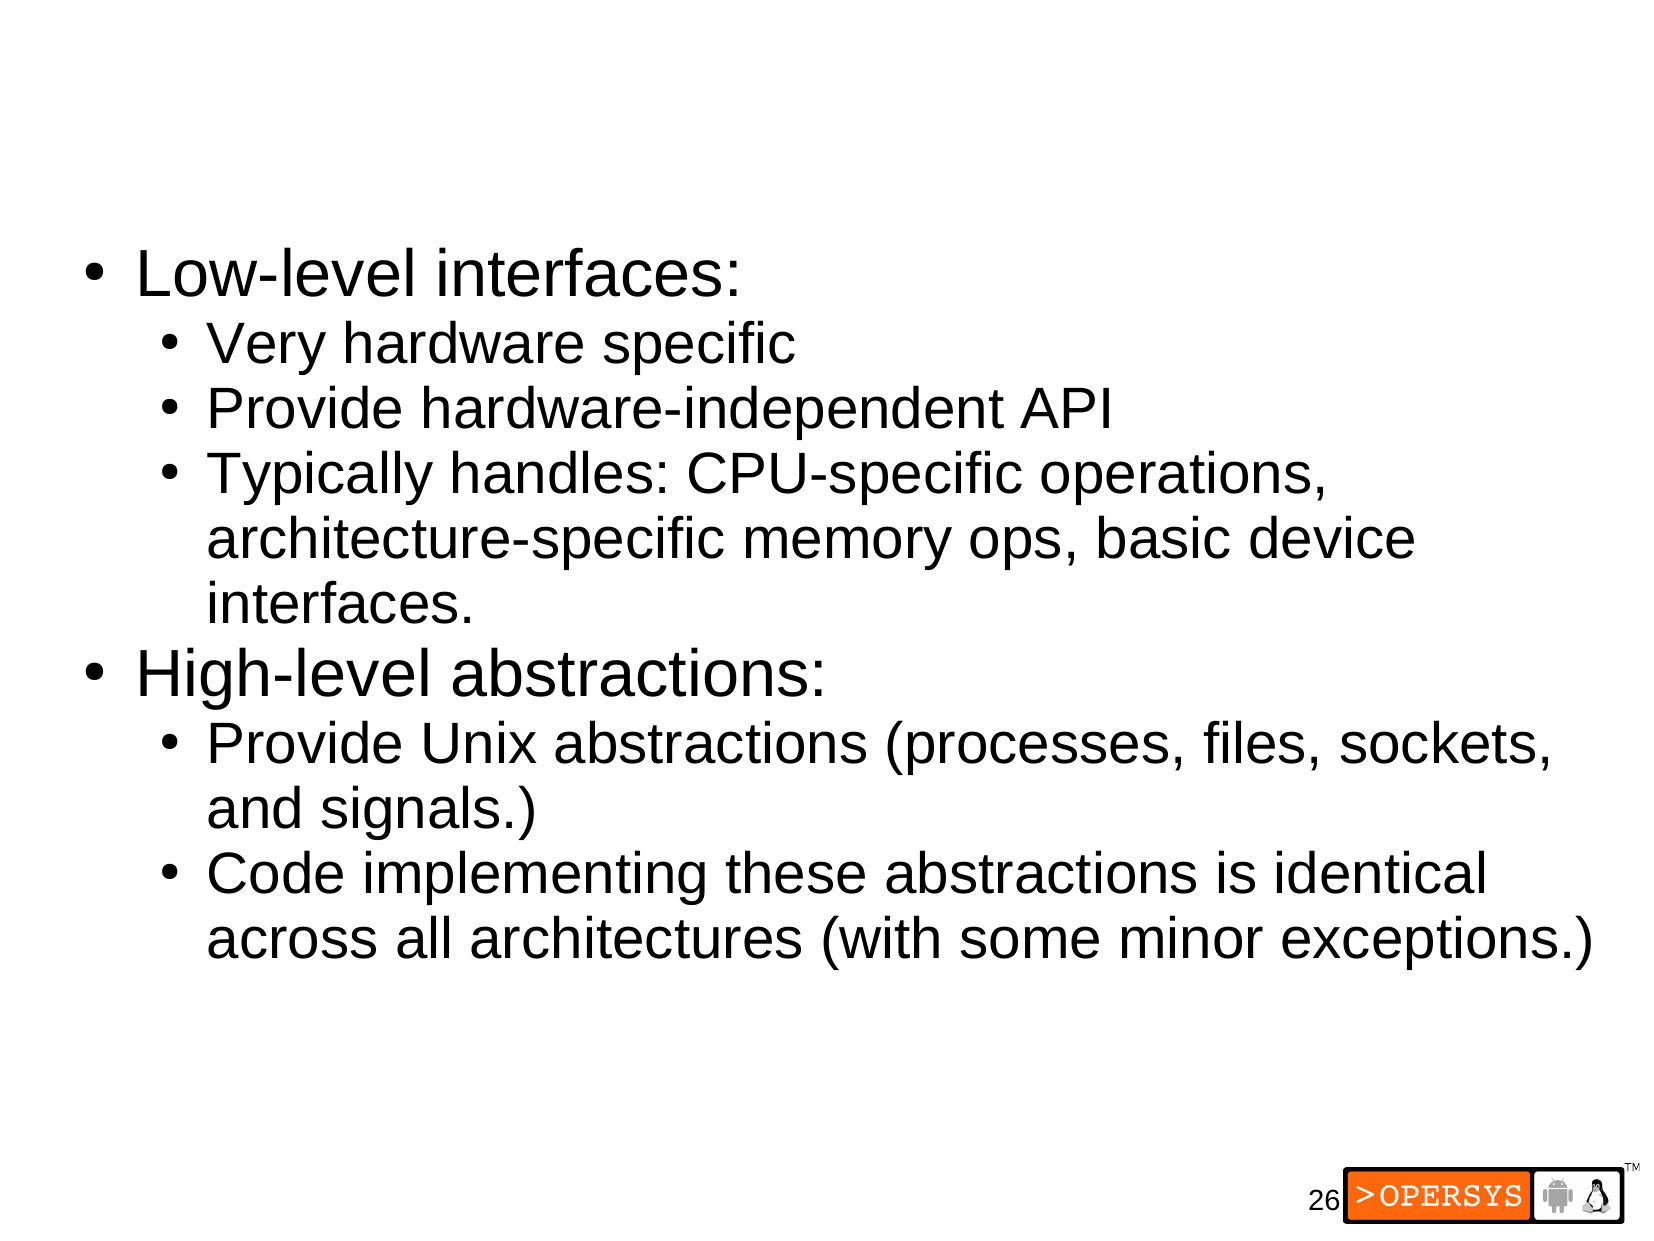

# Low-level interfaces:
Very hardware specific
Provide hardware-independent API
Typically handles: CPU-specific operations, architecture-specific memory ops, basic device interfaces.
High-level abstractions:
Provide Unix abstractions (processes, files, sockets, and signals.)
Code implementing these abstractions is identical across all architectures (with some minor exceptions.)